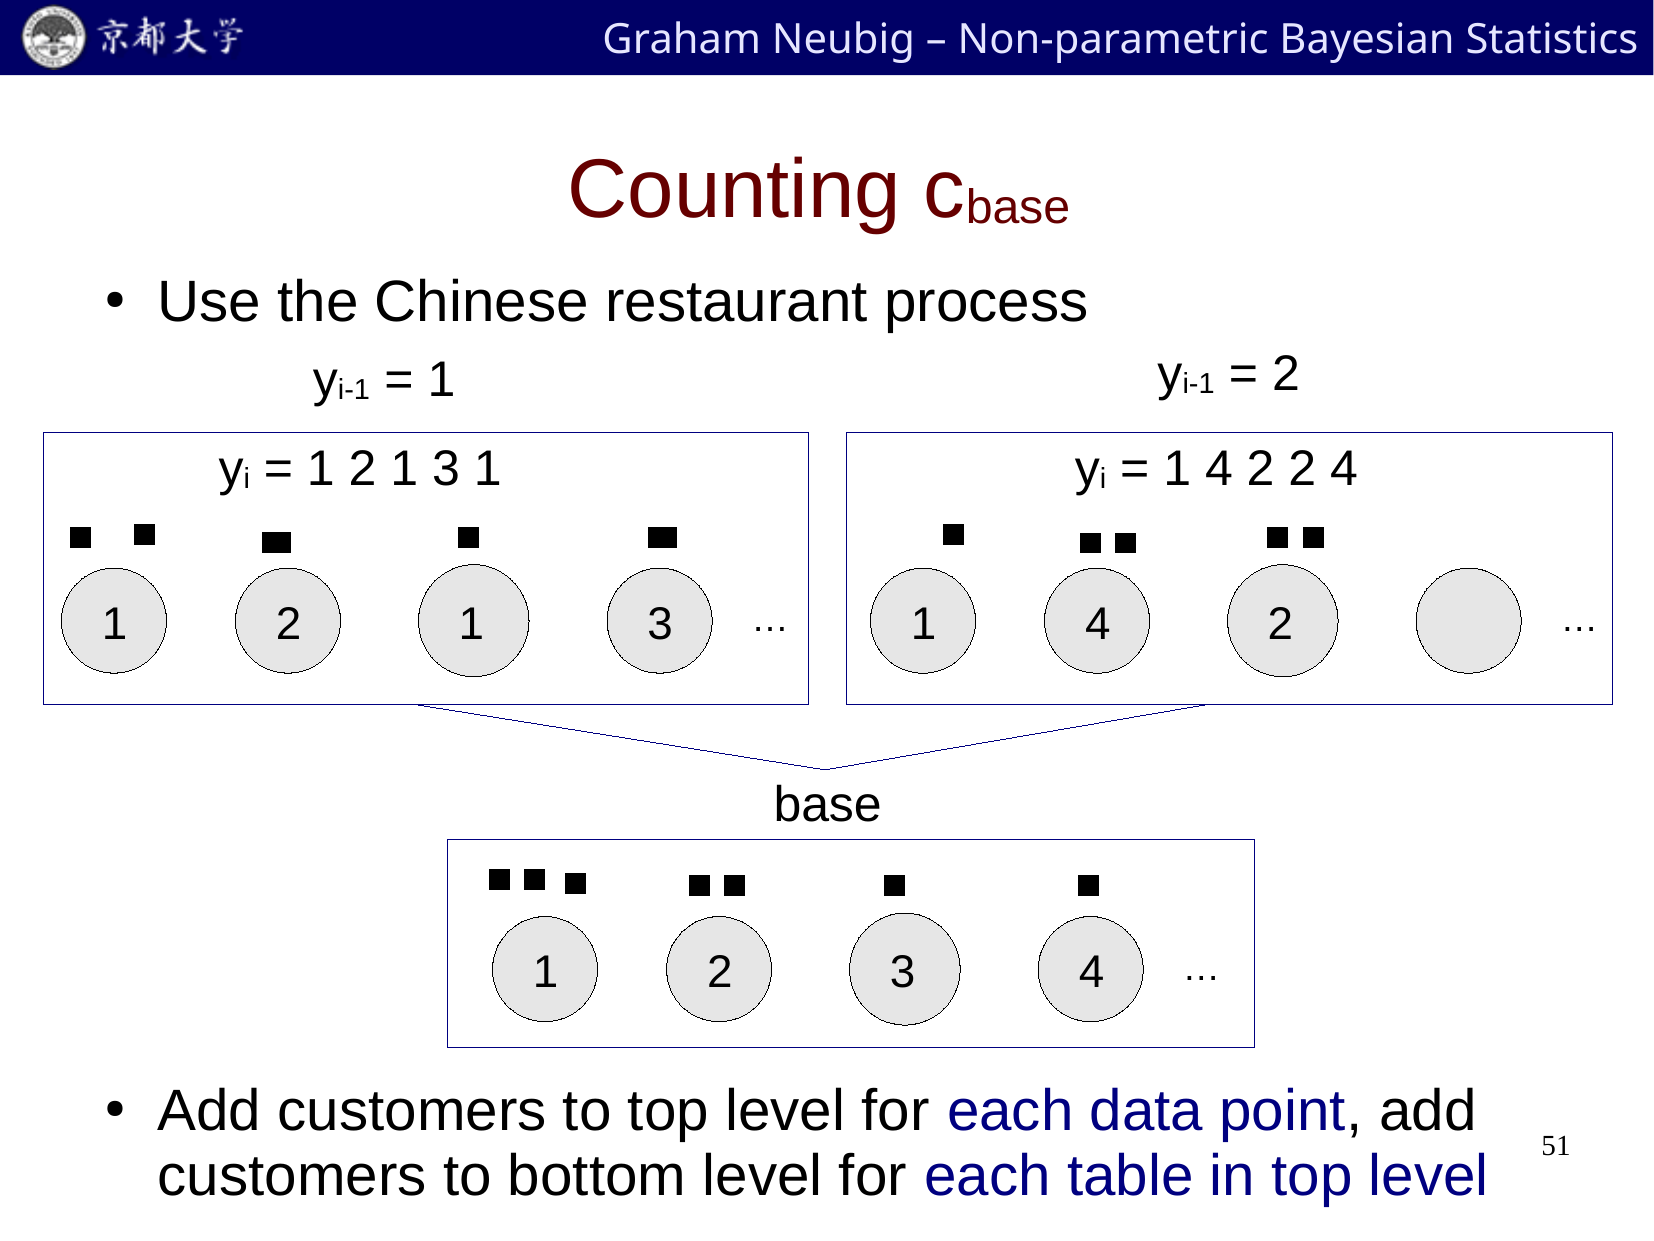

# Counting cbase
Use the Chinese restaurant process
yi-1 = 2
yi-1 = 1
yi = 1 2 1 3 1
yi = 1 4 2 2 4
1
2
1
3
…
1
4
2
…
base
1
2
3
…
4
Add customers to top level for each data point, add customers to bottom level for each table in top level
51